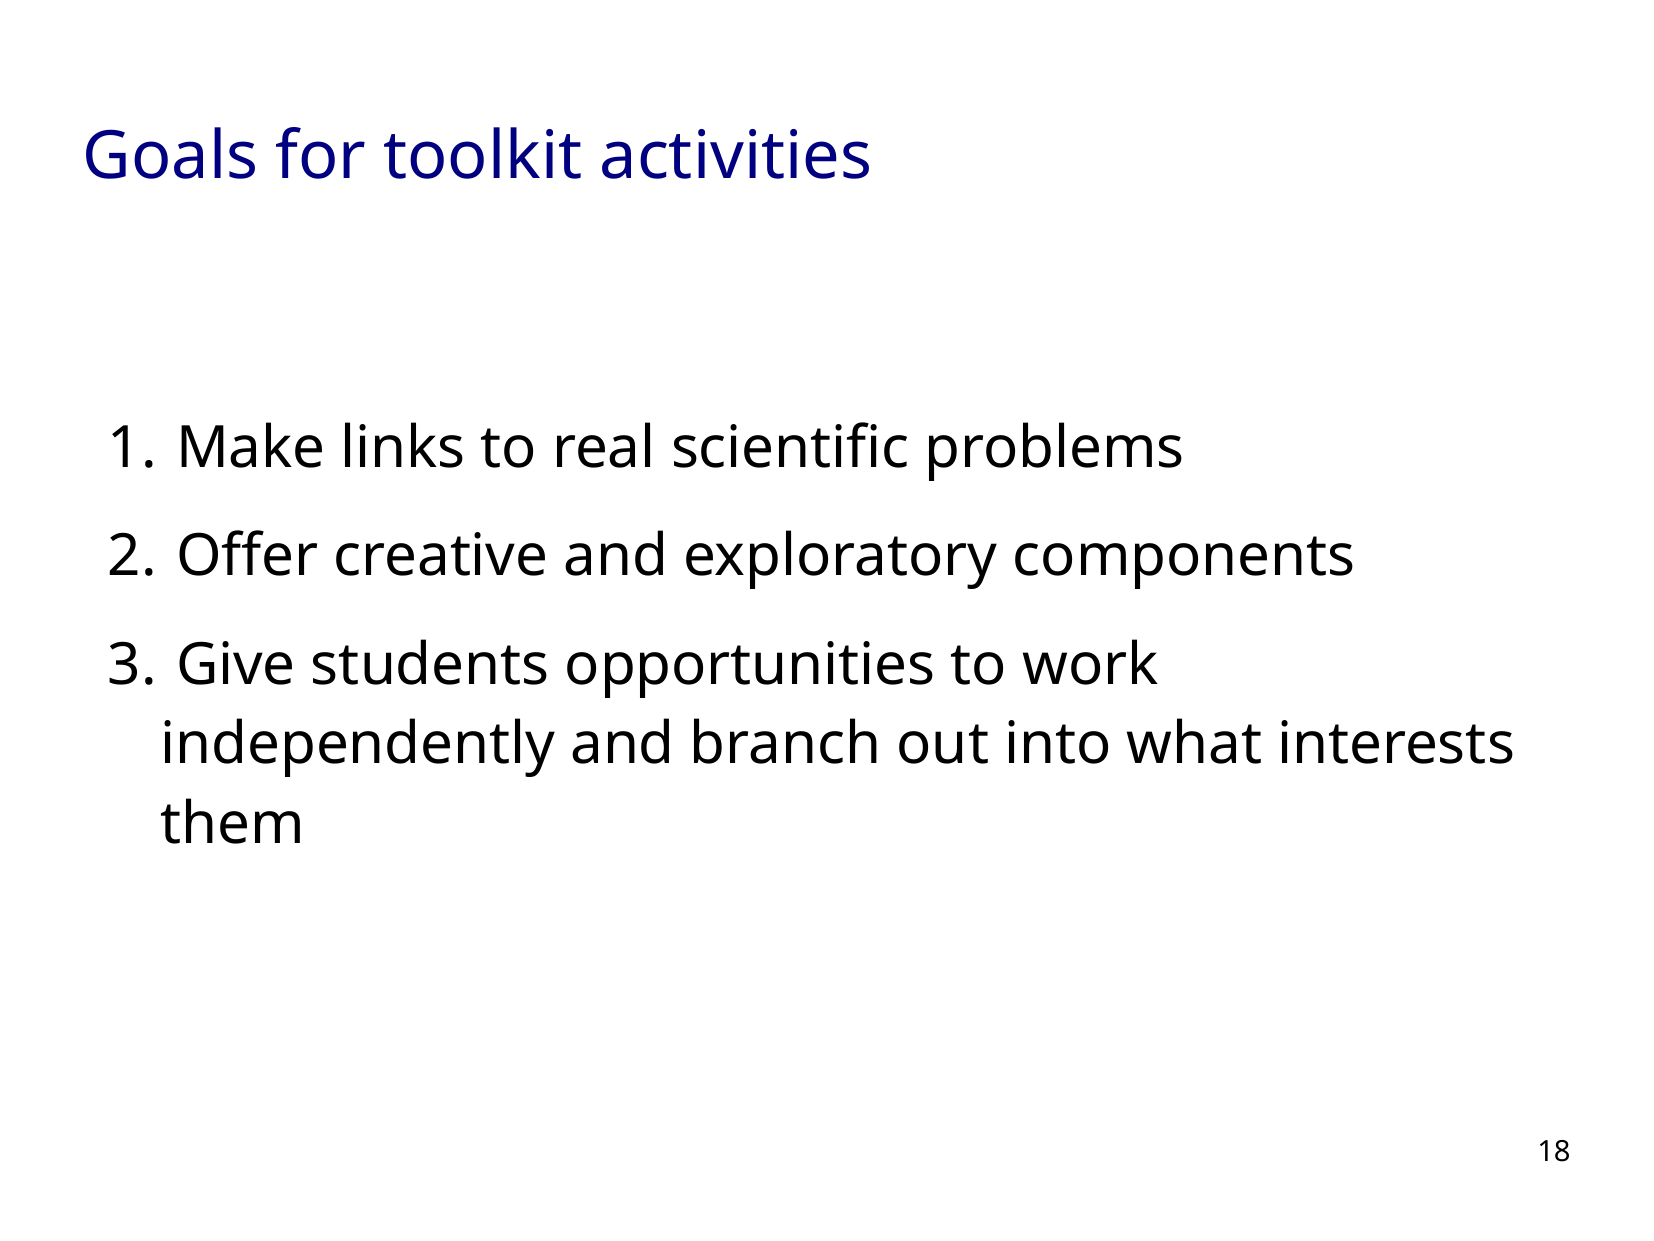

# Goals for toolkit activities
 Make links to real scientific problems
 Offer creative and exploratory components
 Give students opportunities to work independently and branch out into what interests them
18